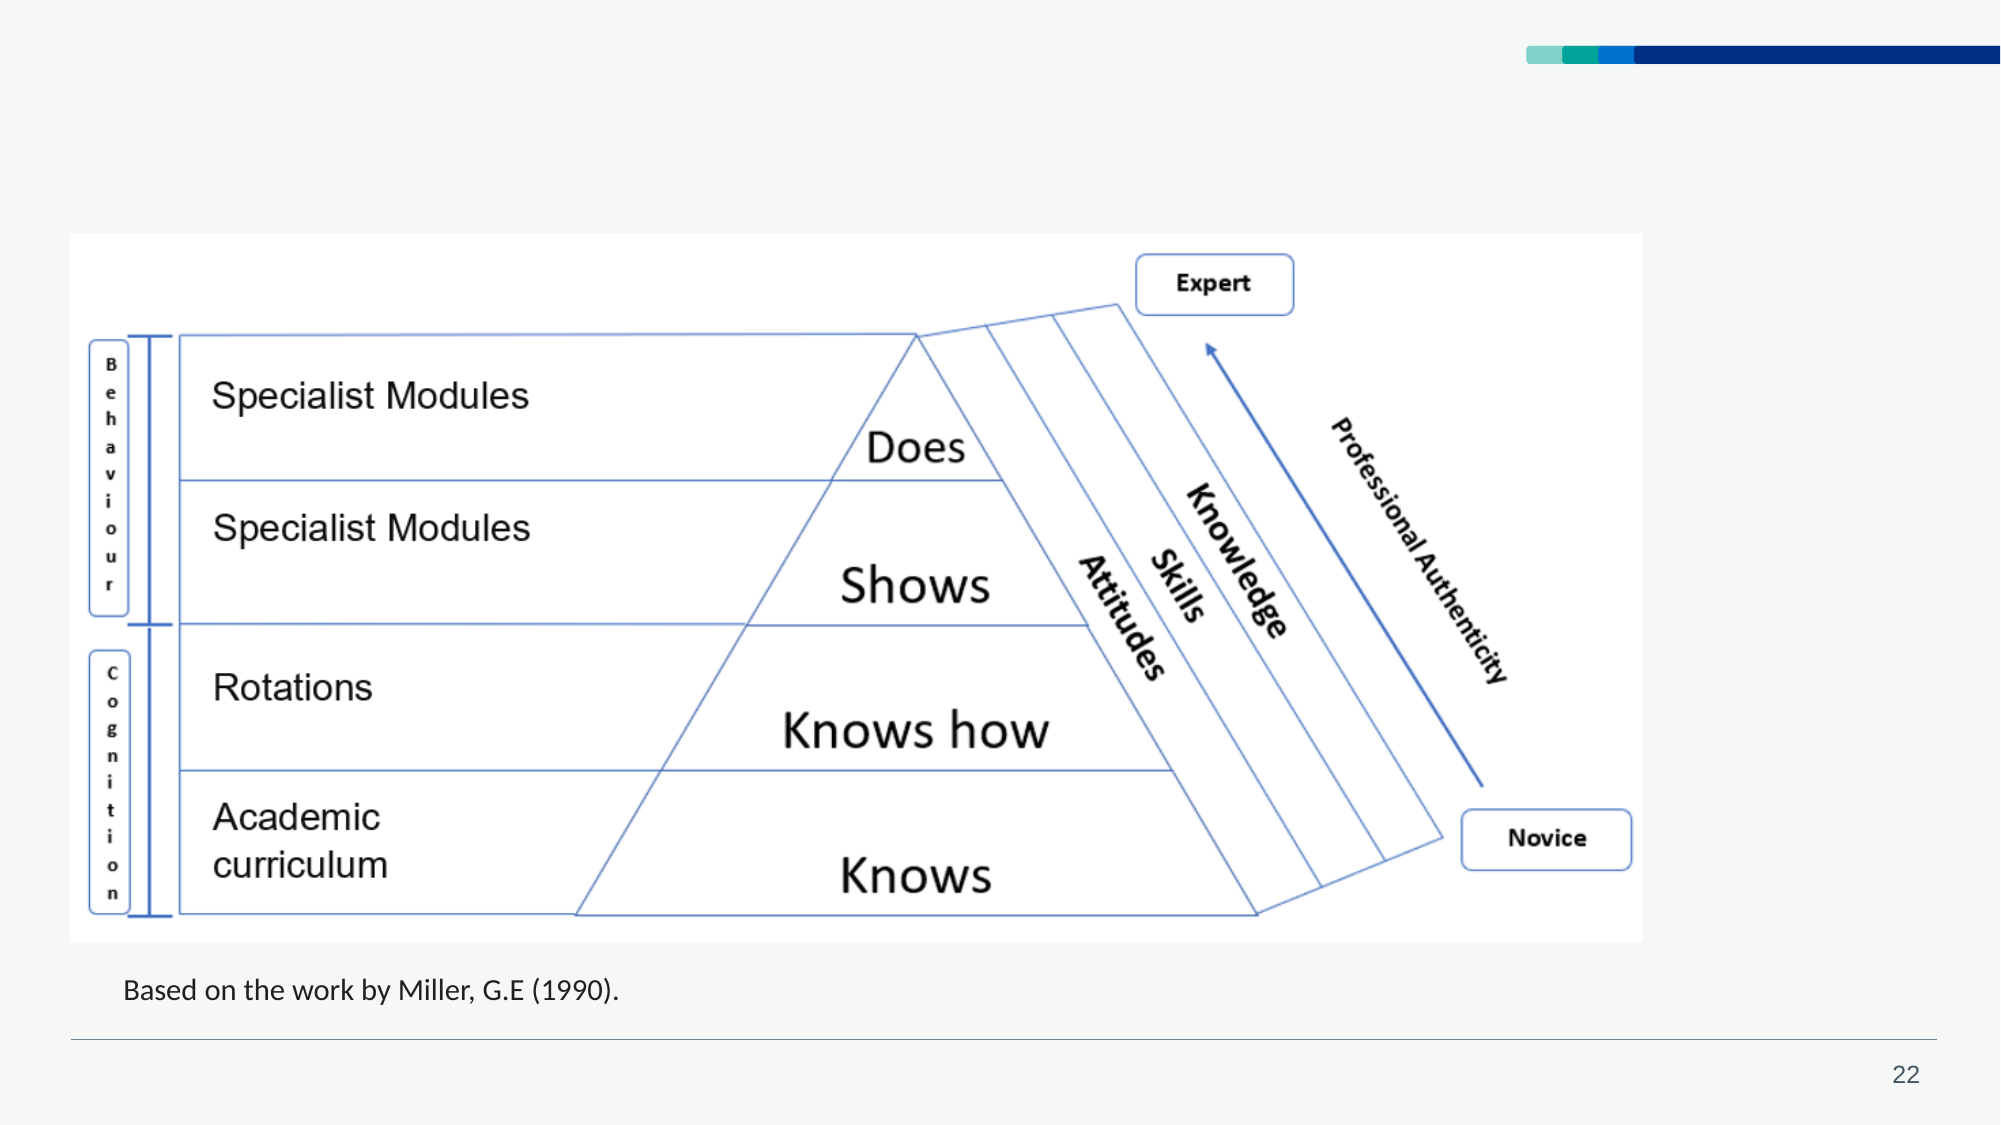

# The STP Learning Journey
Based on the work by Miller, G.E (1990).